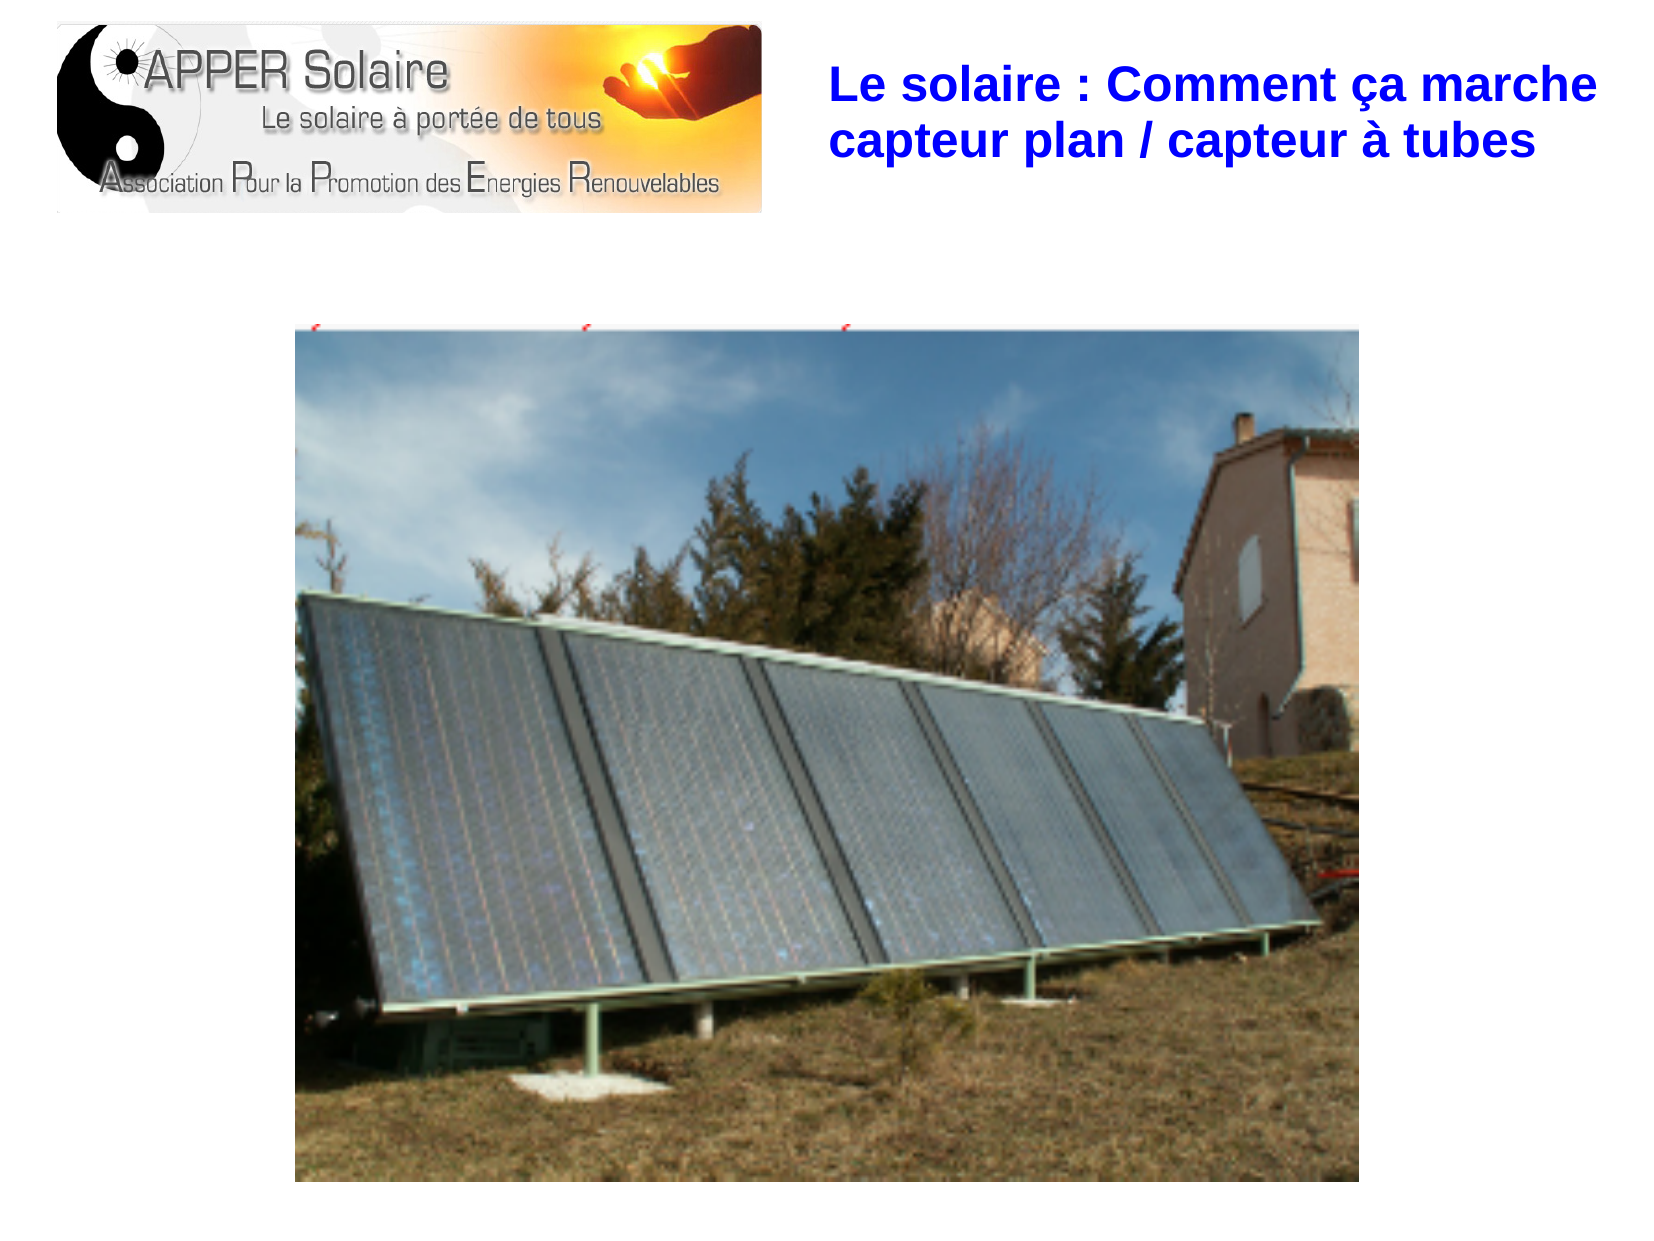

Le solaire : Comment ça marche
capteur plan / capteur à tubes
#